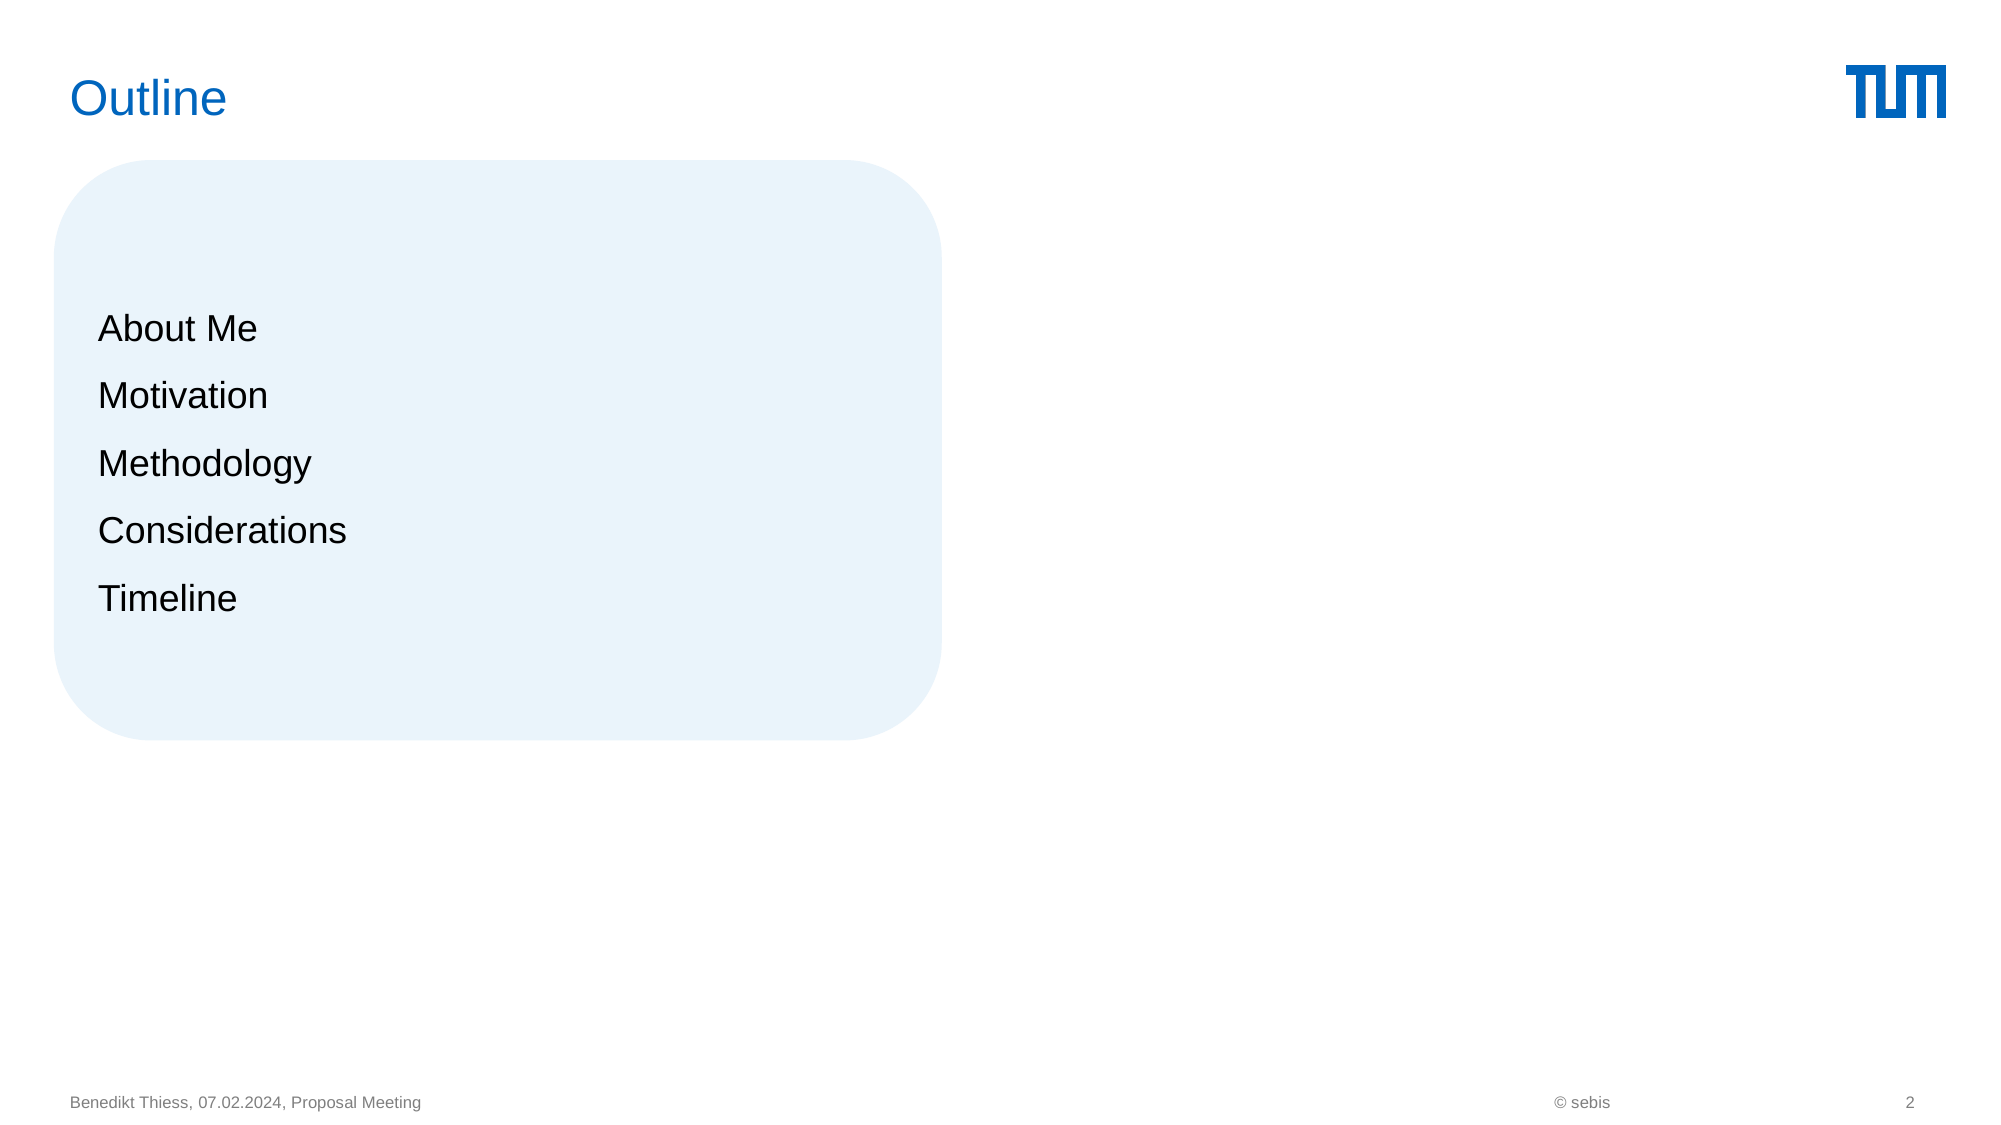

# Outline
About Me
Motivation
Methodology
Considerations
Timeline
Benedikt Thiess, 07.02.2024, Proposal Meeting
© sebis